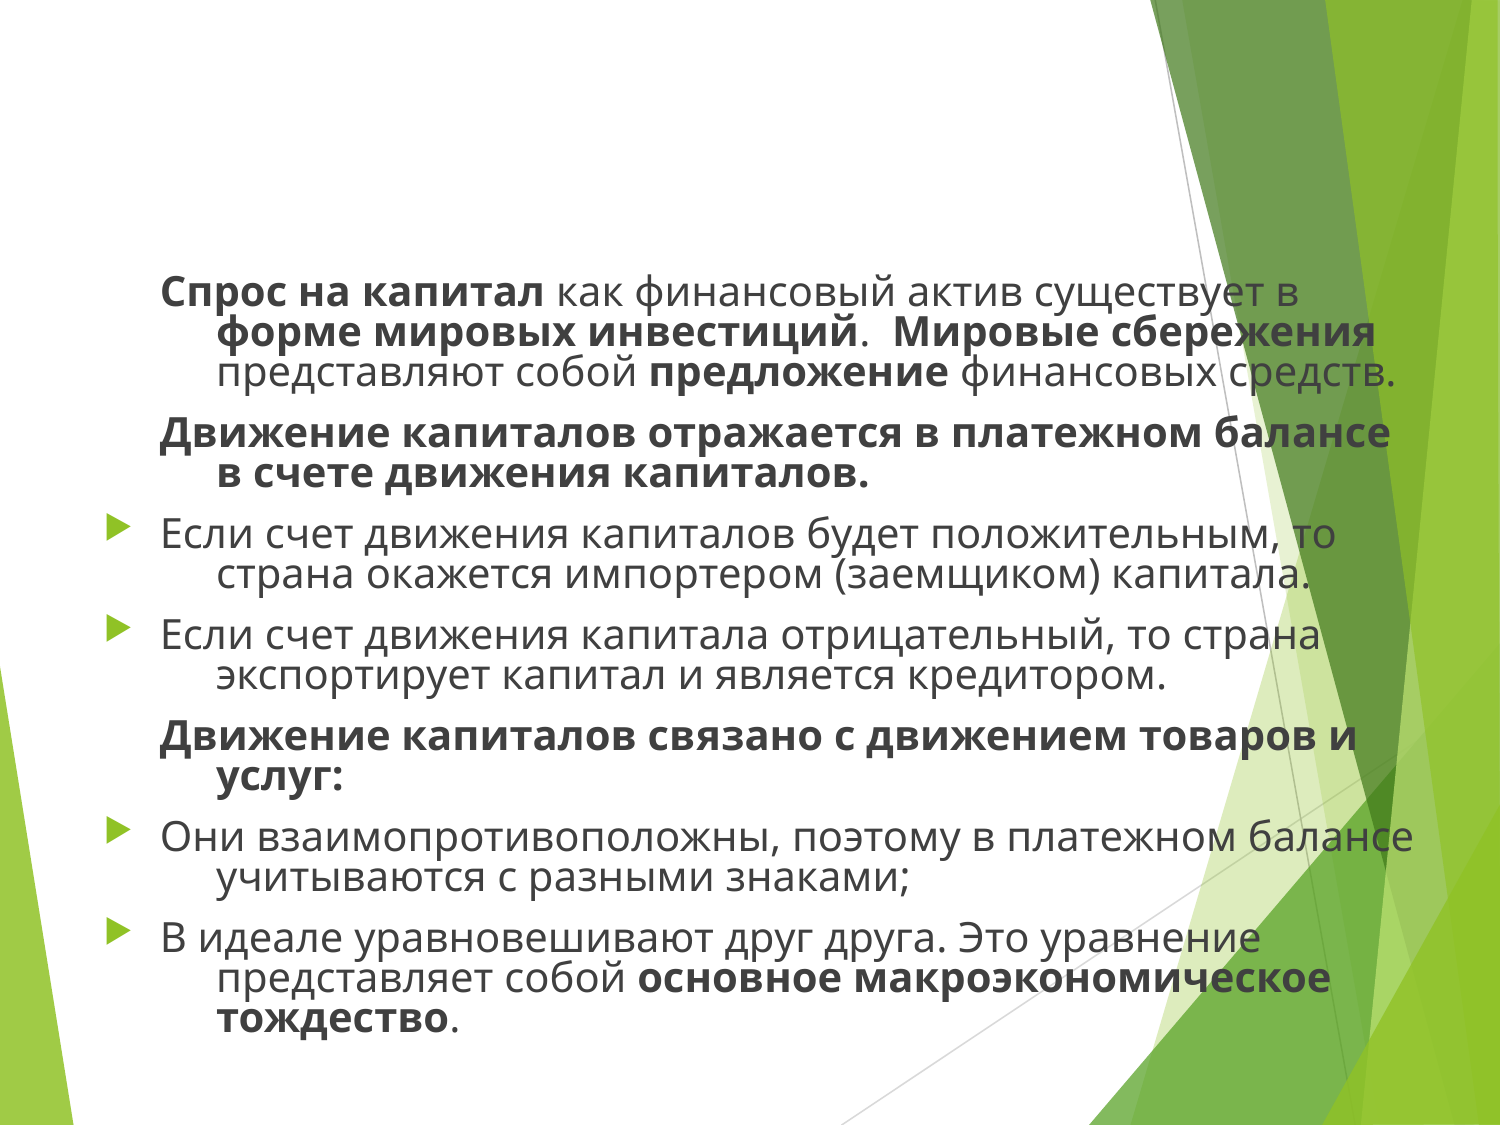

# Спрос на капитал как финансовый актив существует в форме мировых инвестиций. Мировые сбережения представляют собой предложение финансовых средств.
Движение капиталов отражается в платежном балансе в счете движения капиталов.
Если счет движения капиталов будет положительным, то страна окажется импортером (заемщиком) капитала.
Если счет движения капитала отрицательный, то страна экспортирует капитал и является кредитором.
Движение капиталов связано с движением товаров и услуг:
Они взаимопротивоположны, поэтому в платежном балансе учитываются с разными знаками;
В идеале уравновешивают друг друга. Это уравнение представляет собой основное макроэкономическое тождество.